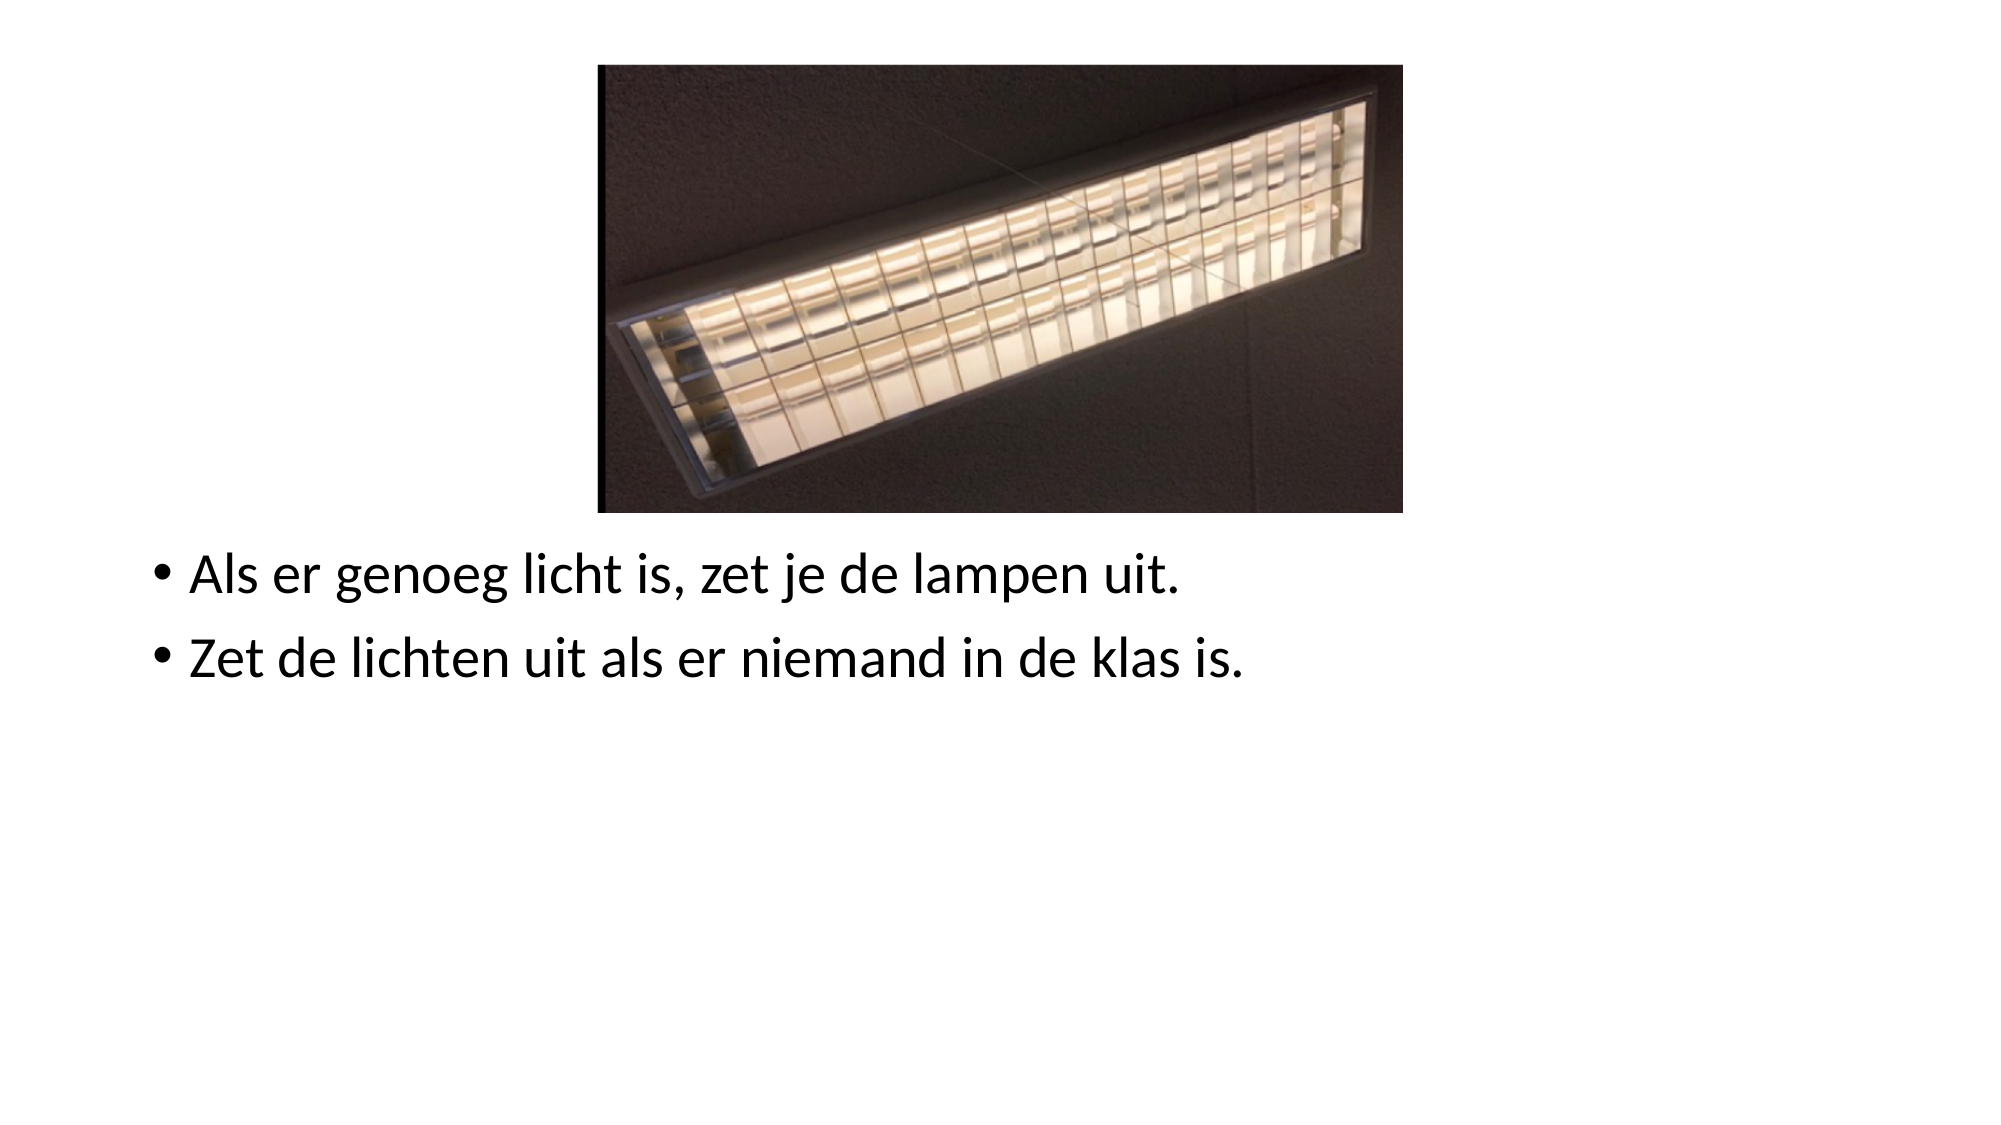

# Als er genoeg licht is, zet je de lampen uit.
Zet de lichten uit als er niemand in de klas is.